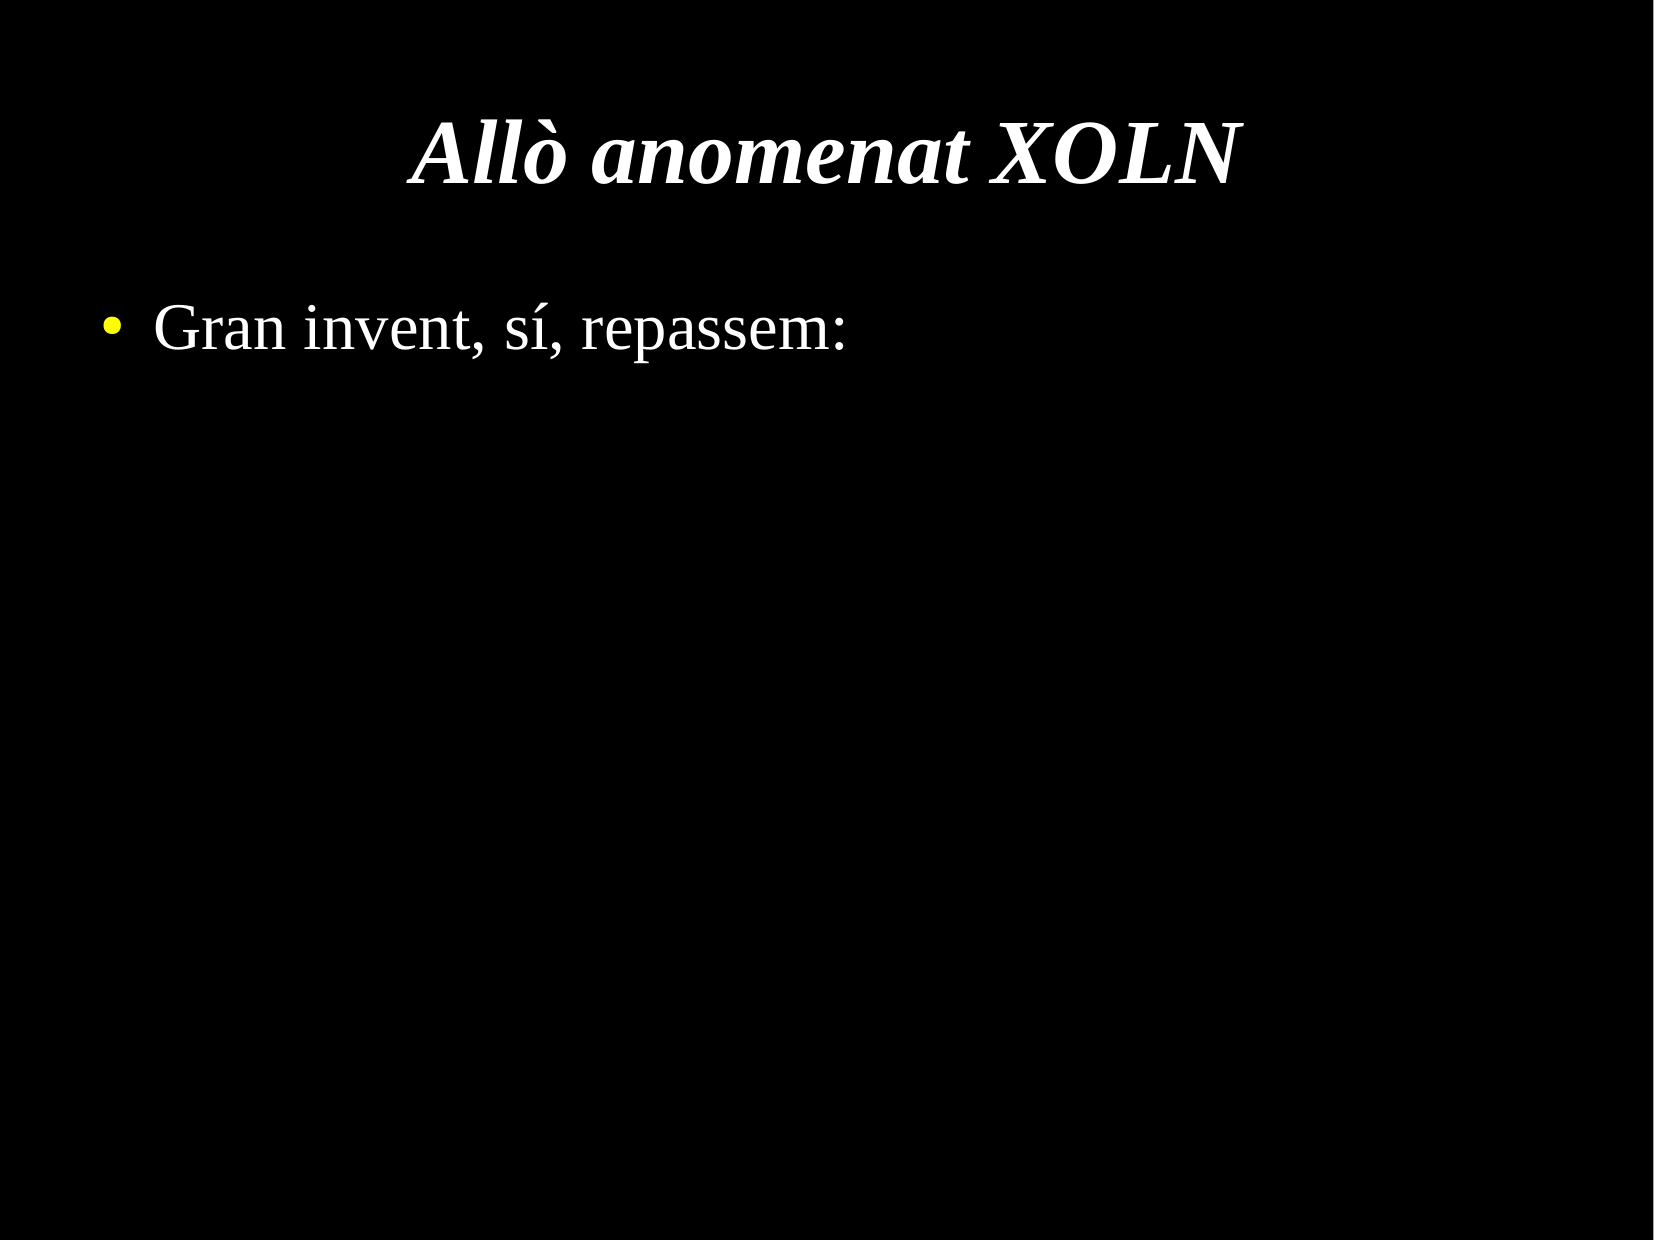

# Allò anomenat XOLN
Gran invent, sí, repassem: